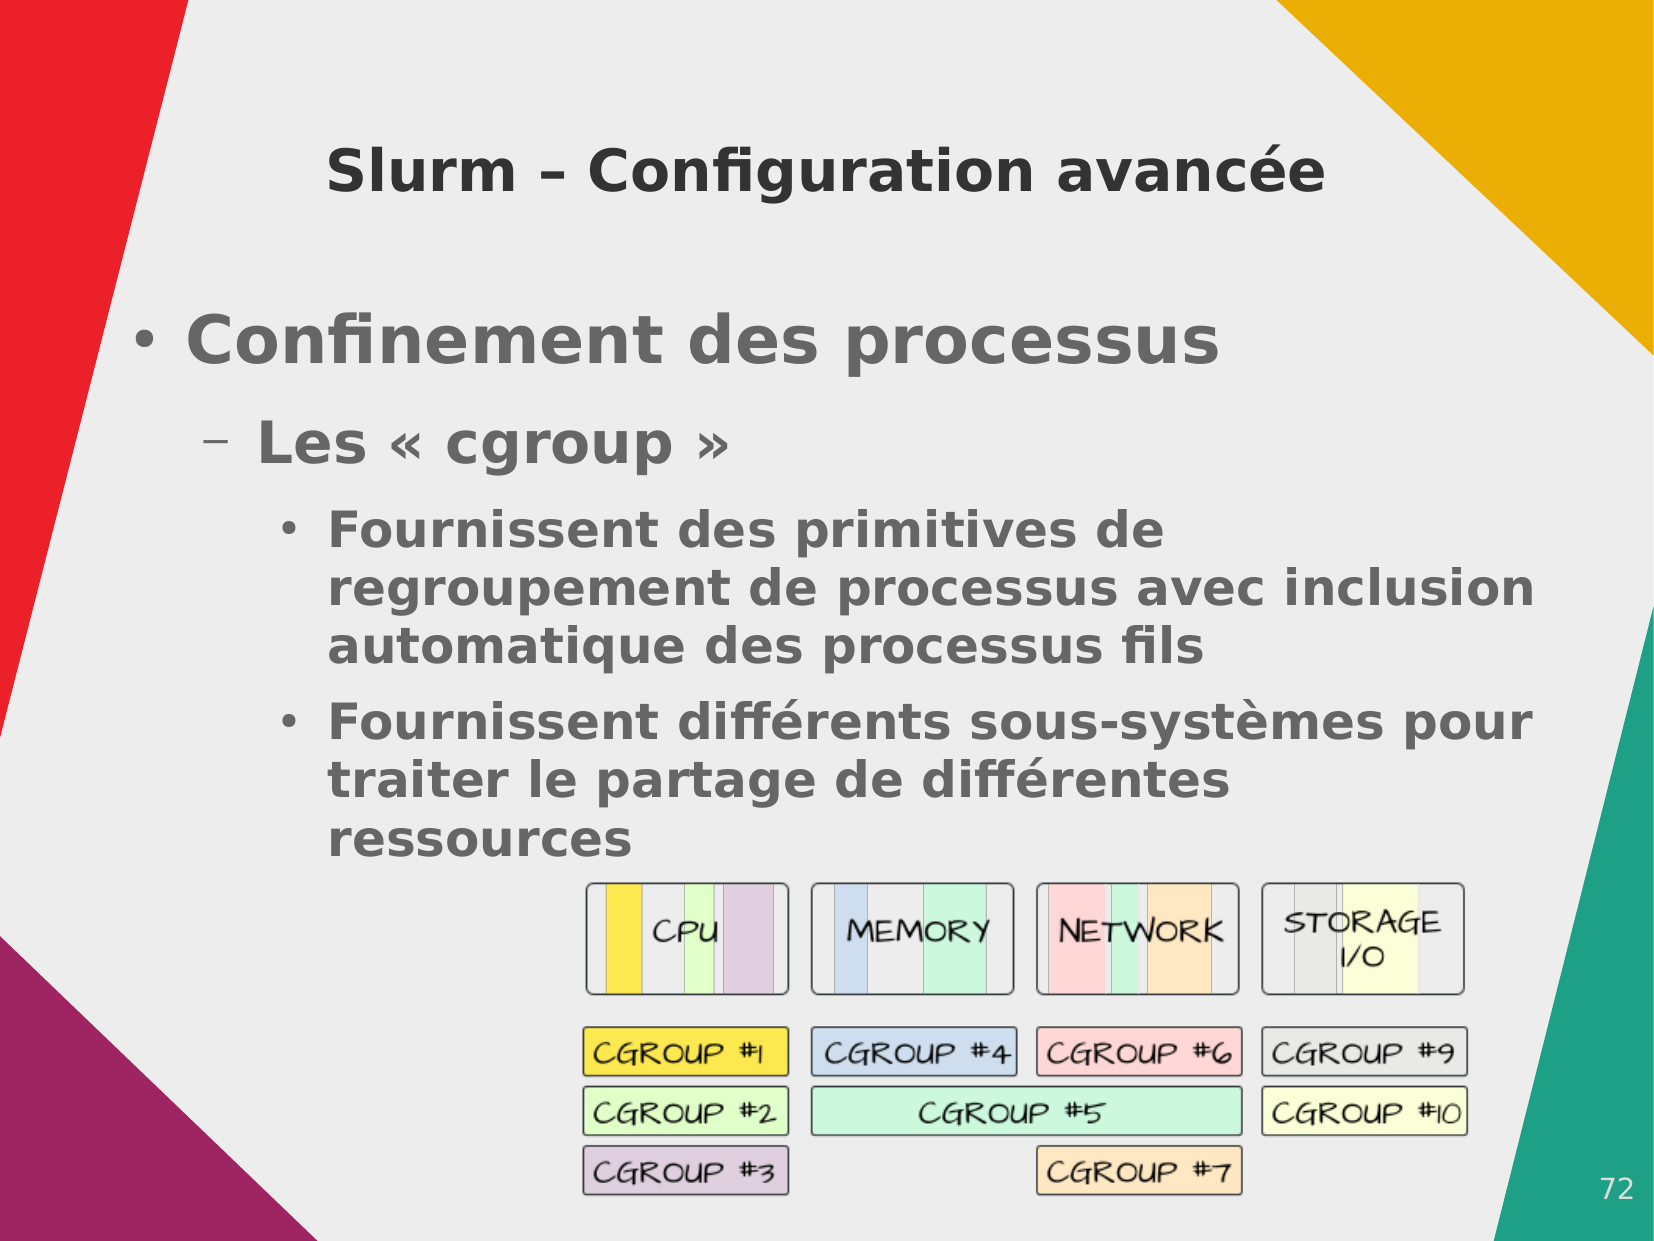

# Slurm – Configuration avancée
Confinement des processus
Les « cgroup »
Fournissent des primitives de regroupement de processus avec inclusion automatique des processus fils
Fournissent différents sous-systèmes pour traiter le partage de différentes ressources
72